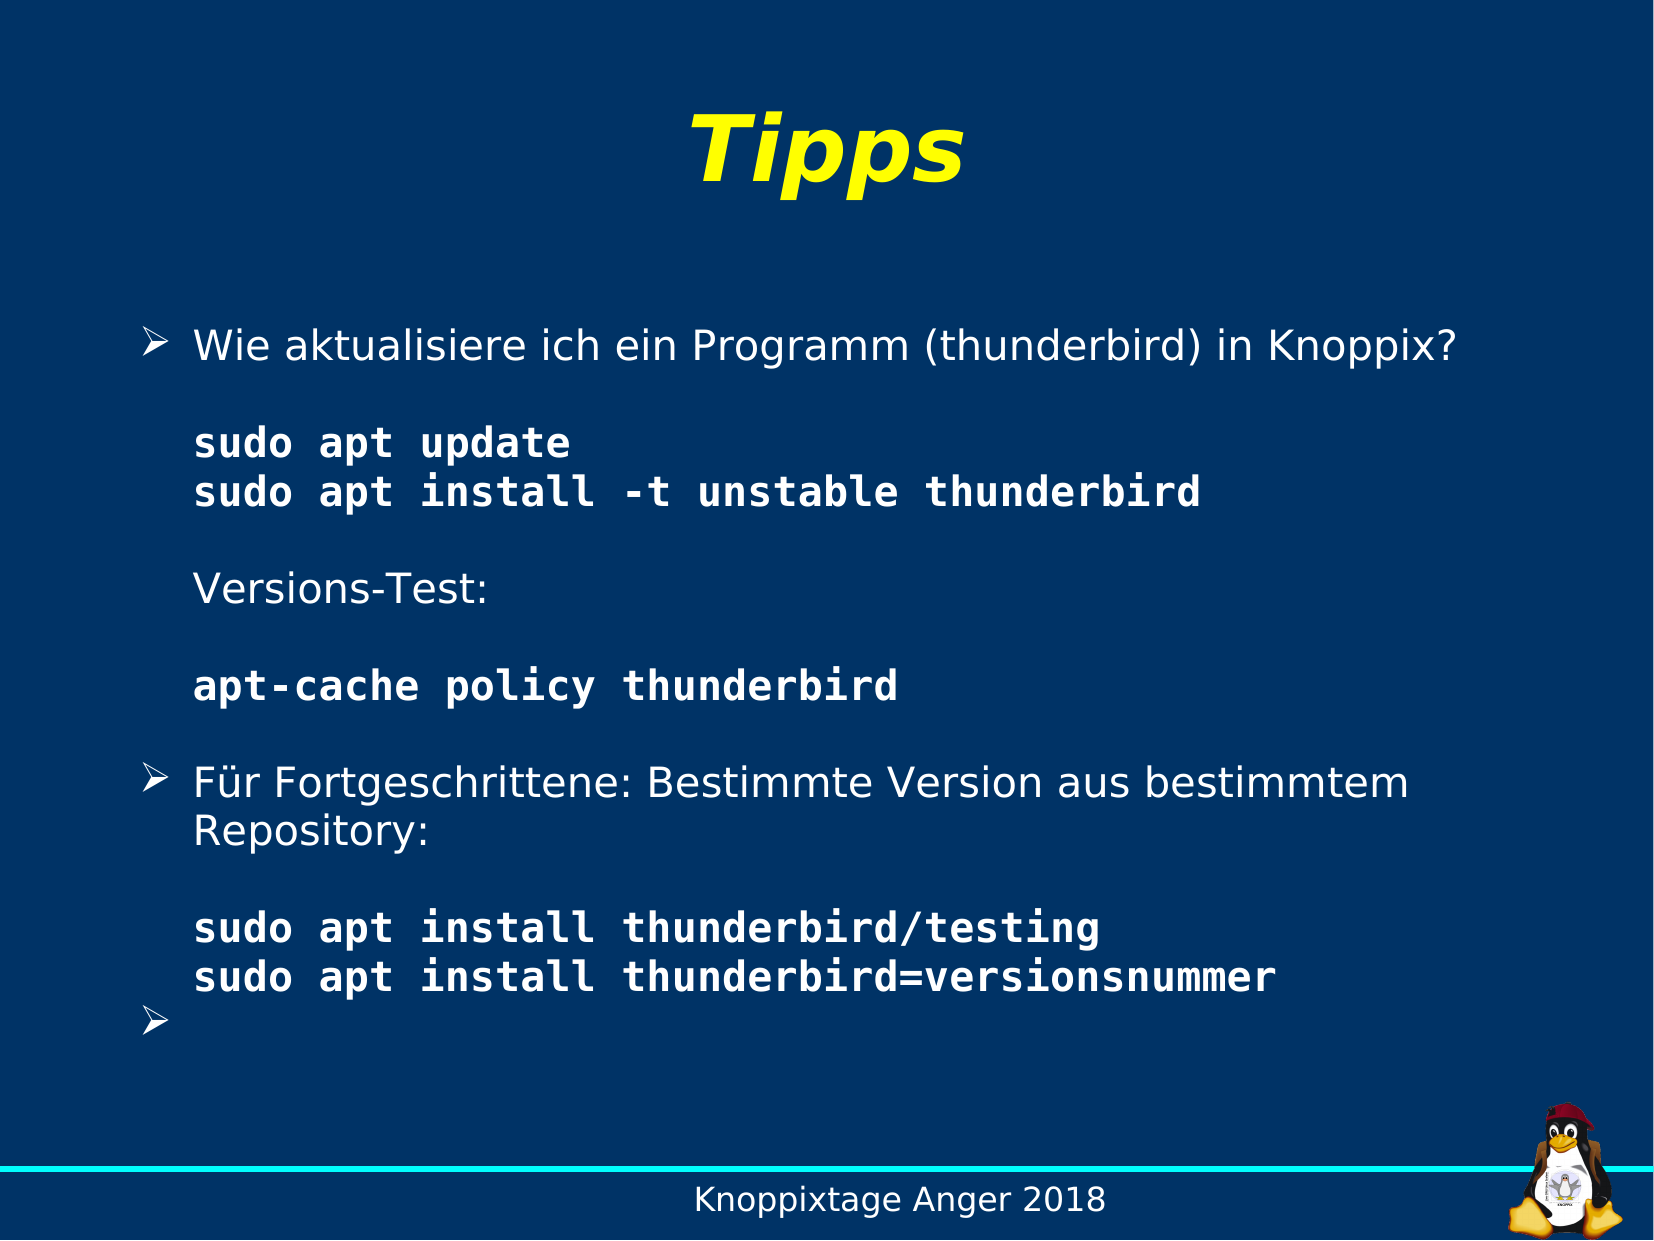

# Tipps
Wie aktualisiere ich ein Programm (thunderbird) in Knoppix?
sudo apt update
sudo apt install -t unstable thunderbird
Versions-Test:
apt-cache policy thunderbird
Für Fortgeschrittene: Bestimmte Version aus bestimmtem Repository:
sudo apt install thunderbird/testing
sudo apt install thunderbird=versionsnummer